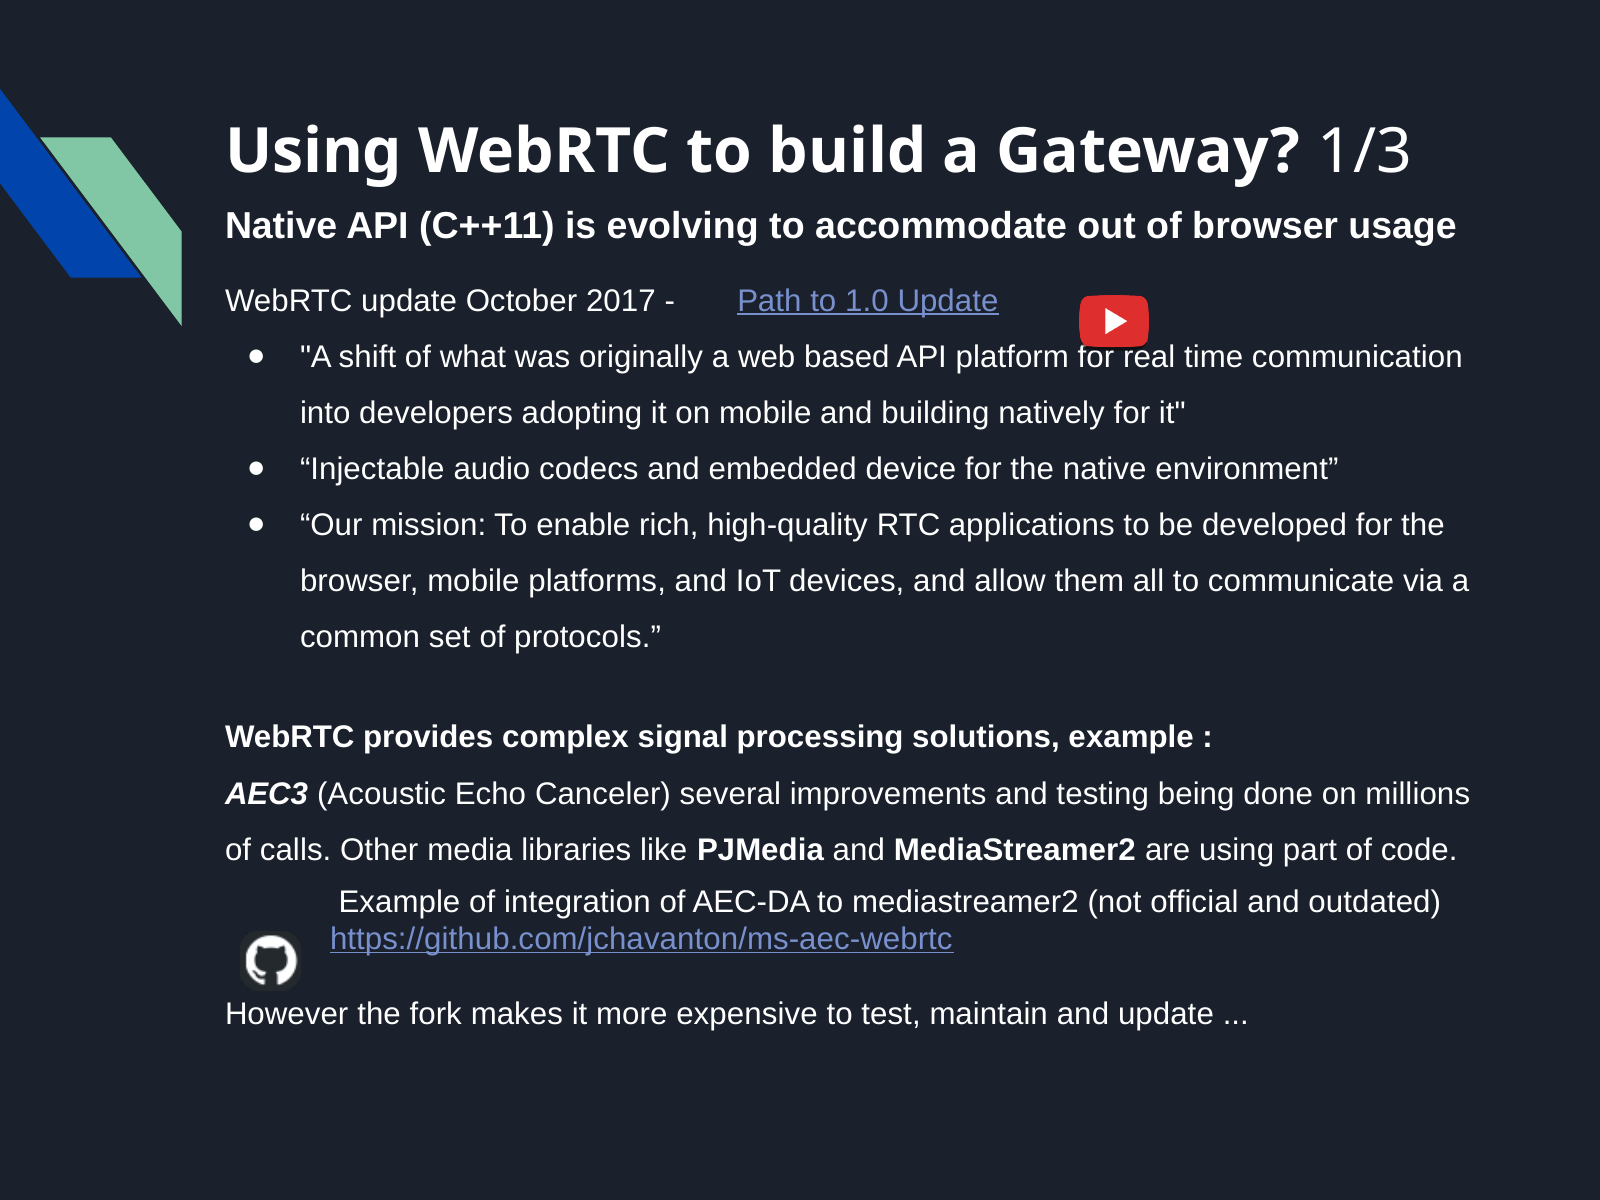

# Using WebRTC to build a Gateway? 1/3
Native API (C++11) is evolving to accommodate out of browser usage
WebRTC update October 2017 - Path to 1.0 Update
"A shift of what was originally a web based API platform for real time communication into developers adopting it on mobile and building natively for it"
“Injectable audio codecs and embedded device for the native environment”
“Our mission: To enable rich, high-quality RTC applications to be developed for the browser, mobile platforms, and IoT devices, and allow them all to communicate via a common set of protocols.”
WebRTC provides complex signal processing solutions, example :
AEC3 (Acoustic Echo Canceler) several improvements and testing being done on millions of calls. Other media libraries like PJMedia and MediaStreamer2 are using part of code.
 Example of integration of AEC-DA to mediastreamer2 (not official and outdated)
 https://github.com/jchavanton/ms-aec-webrtc
However the fork makes it more expensive to test, maintain and update ...